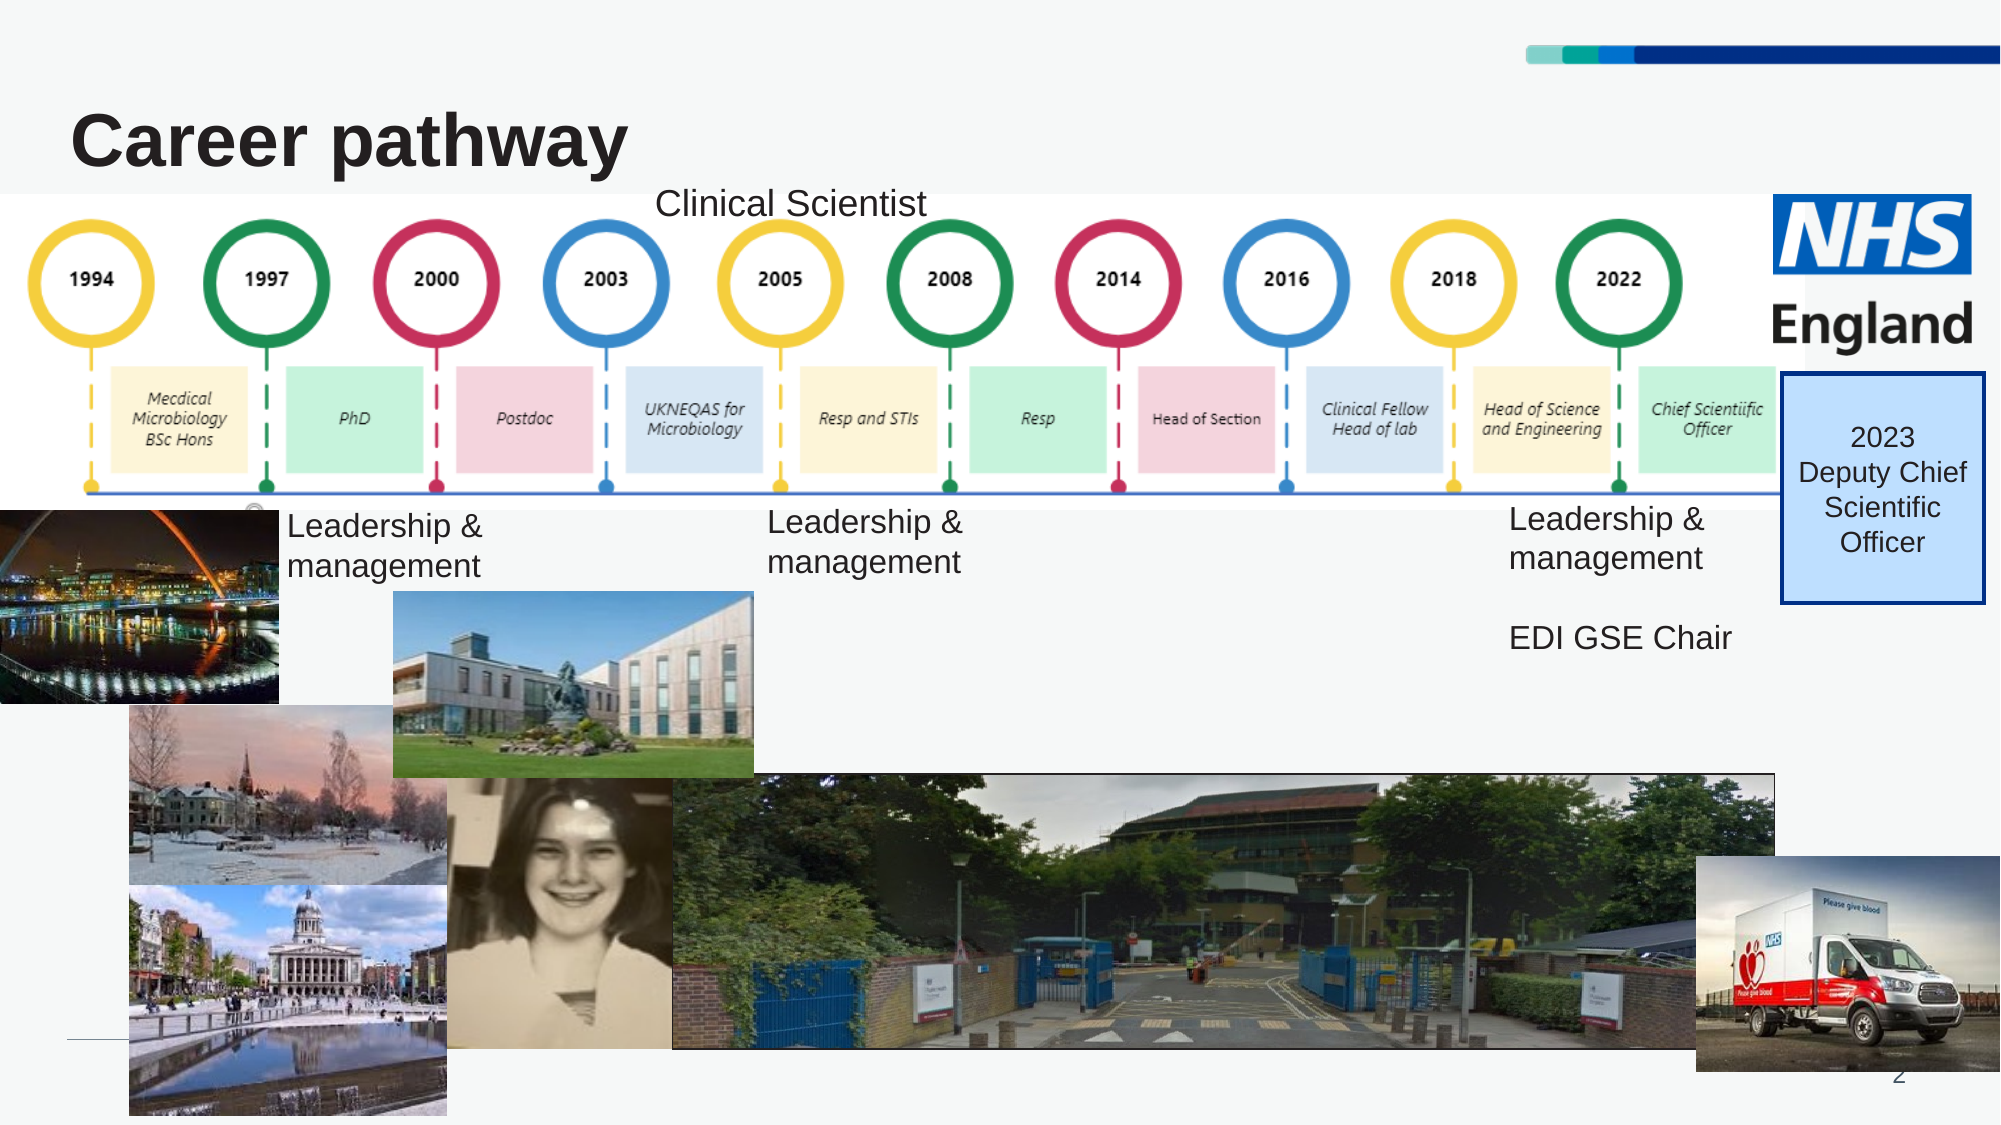

# Career pathway
Clinical Scientist
2023
Deputy Chief Scientific Officer
Leadership & management
EDI GSE Chair
Leadership & management
Leadership & management